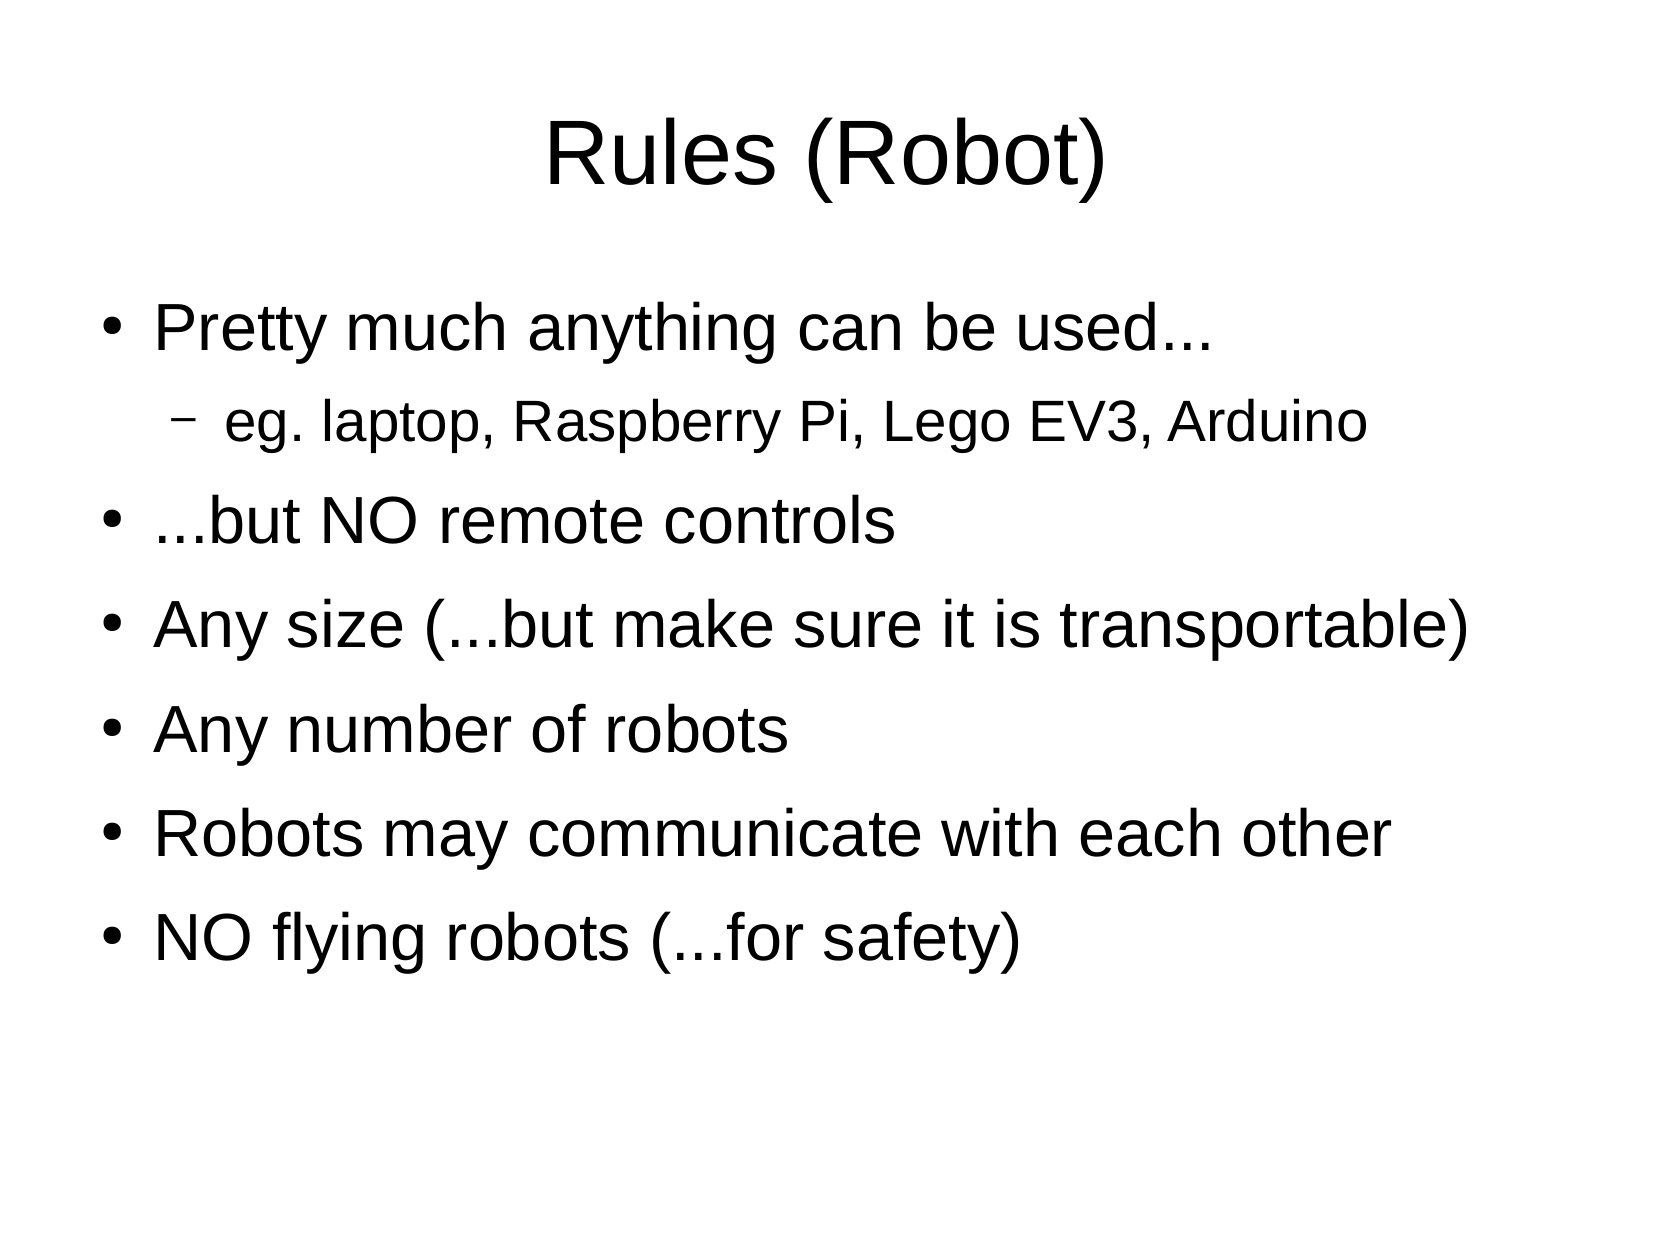

# Rules (Robot)
Pretty much anything can be used...
eg. laptop, Raspberry Pi, Lego EV3, Arduino
...but NO remote controls
Any size (...but make sure it is transportable)
Any number of robots
Robots may communicate with each other
NO flying robots (...for safety)